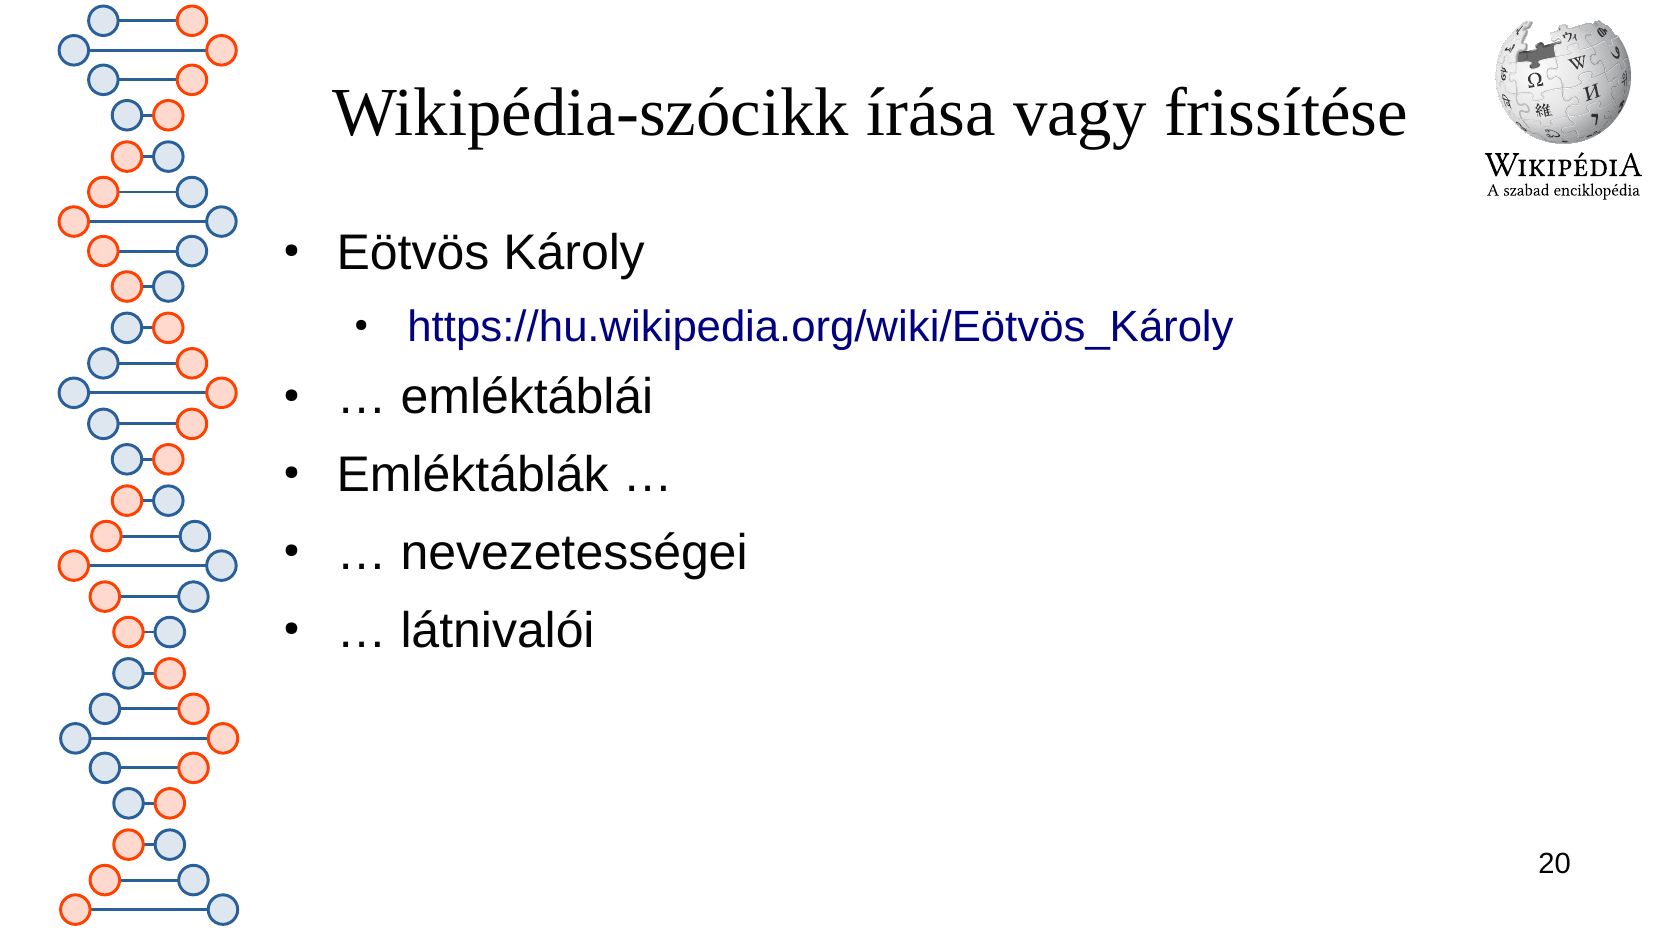

# Wikipédia-szócikk írása vagy frissítése
Eötvös Károly
https://hu.wikipedia.org/wiki/Eötvös_Károly
… emléktáblái
Emléktáblák …
… nevezetességei
… látnivalói
20